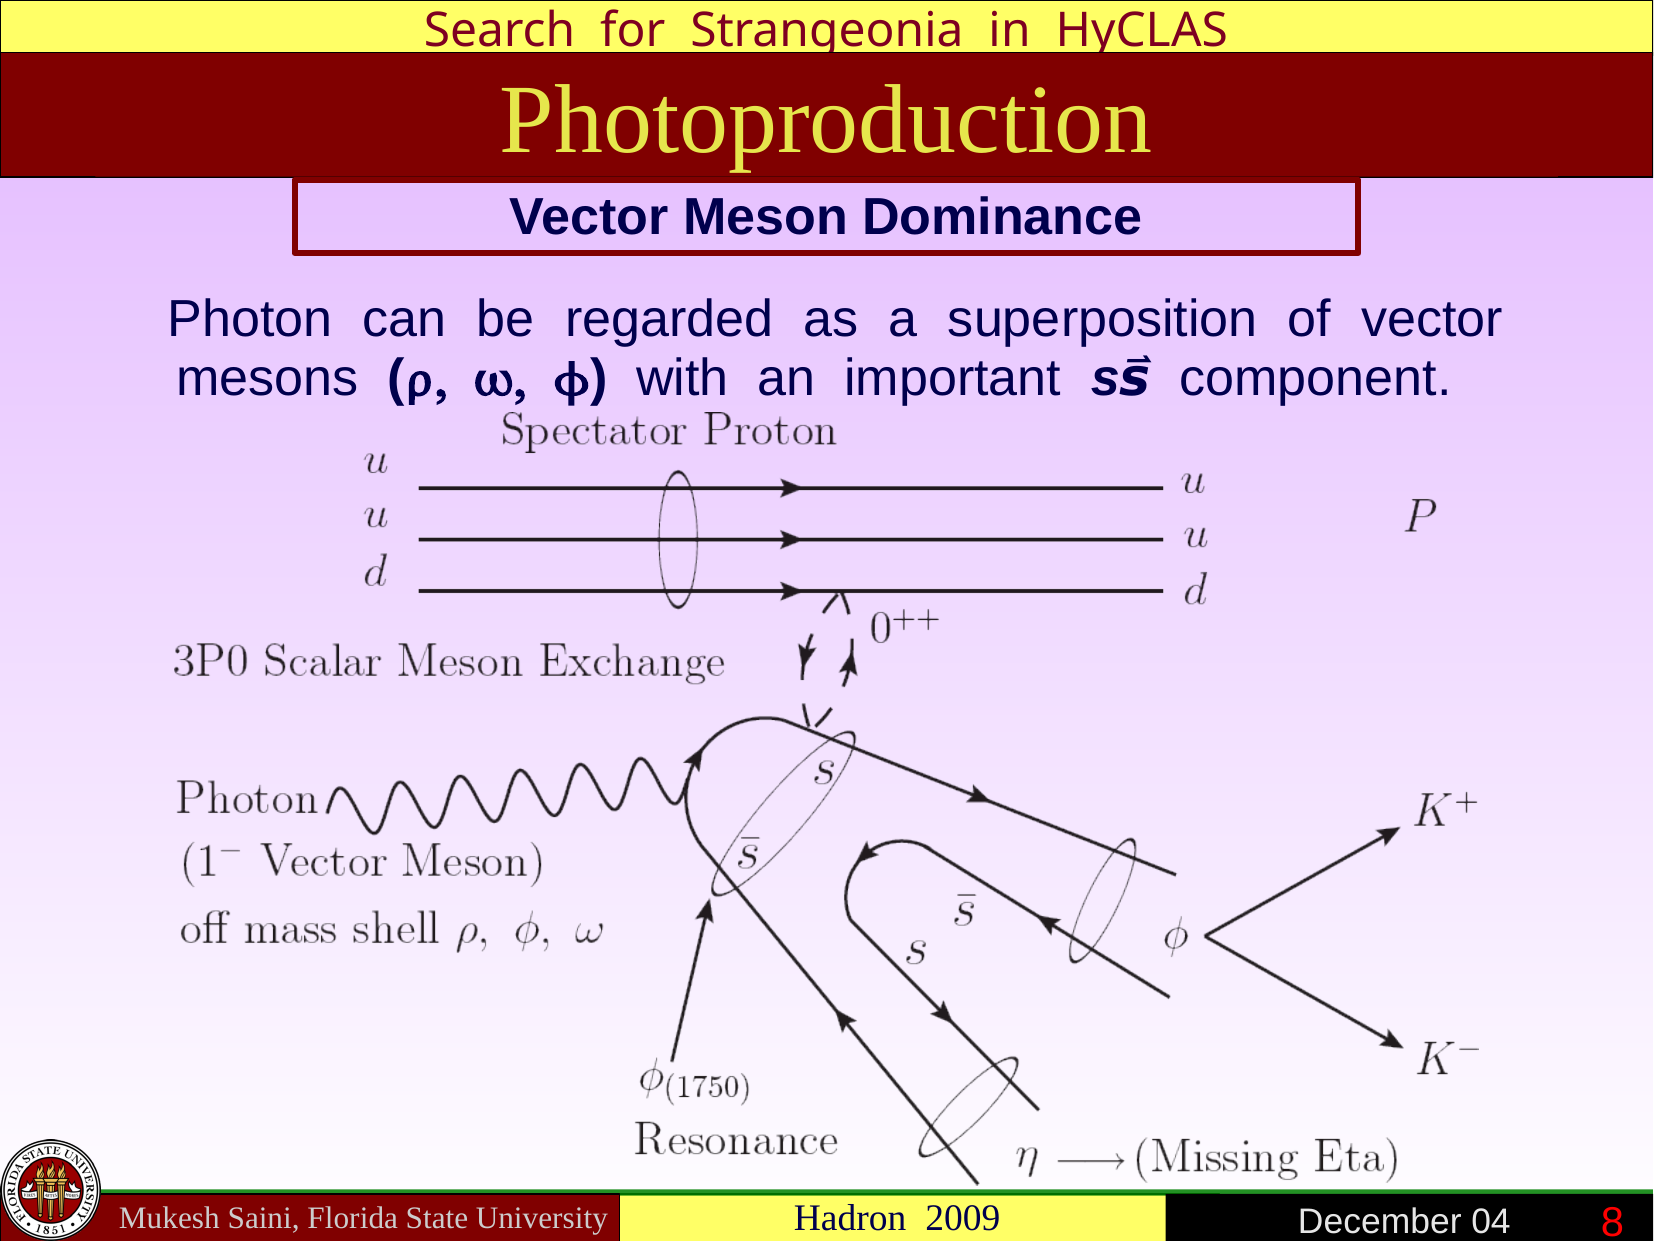

# Photoproduction
Vector Meson Dominance
 Photon can be regarded as a superposition of vector mesons (  ) with an important ss⃑ component.